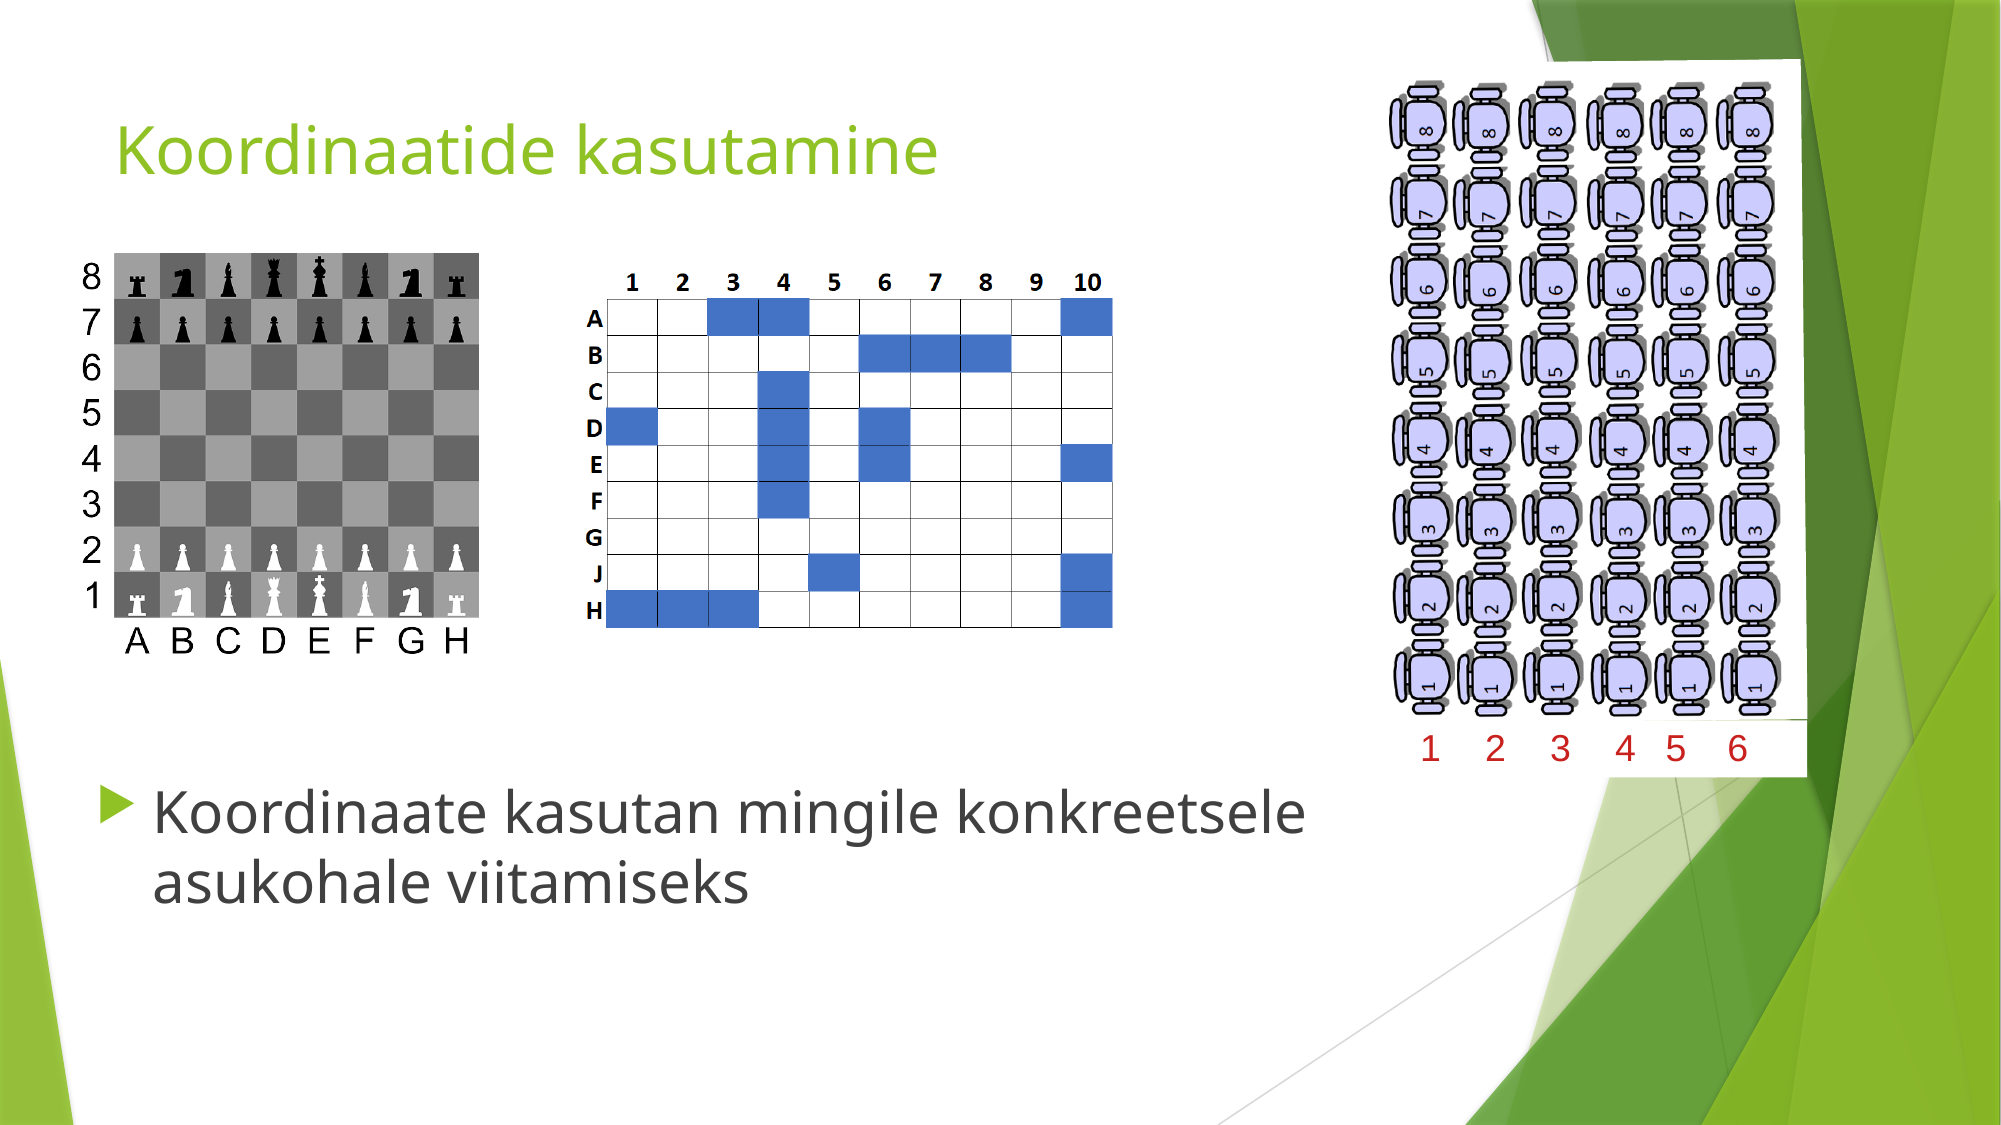

# Koordinaatide kasutamine
1
2
3
4
5
6
Koordinaate kasutan mingile konkreetsele asukohale viitamiseks